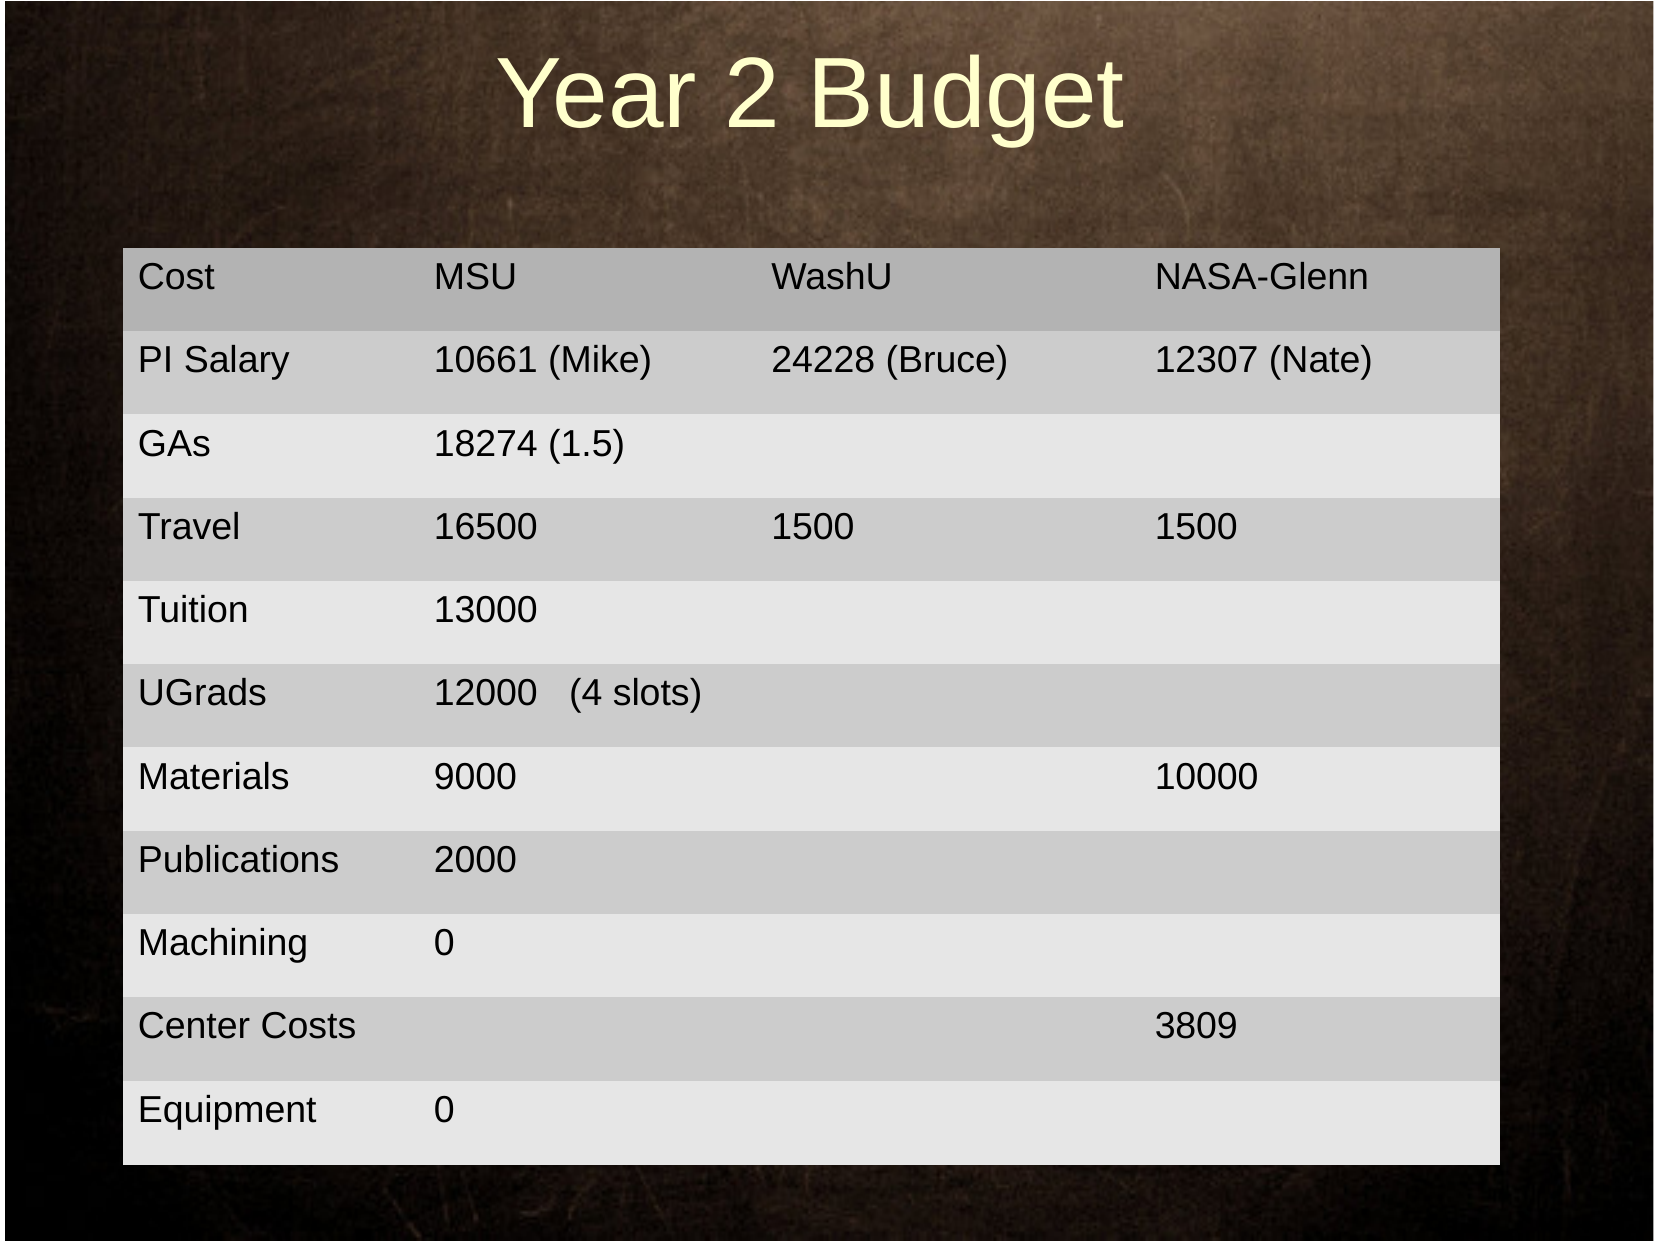

Year 2 Budget
| Cost | MSU | | WashU | | NASA-Glenn | | |
| --- | --- | --- | --- | --- | --- | --- | --- |
| PI Salary | 10661 (Mike) | | 24228 (Bruce) | | 12307 (Nate) | | |
| GAs | 18274 (1.5) | | | | | | |
| Travel | 16500 | | 1500 | | 1500 | | |
| Tuition | 13000 | | | | | | |
| UGrads | 12000 (4 slots) | | | | | | |
| Materials | 9000 | | | | 10000 | | |
| Publications | 2000 | | | | | | |
| Machining | 0 | | | | | | |
| Center Costs | | | | | 3809 | | |
| Equipment | 0 | | | | | | |